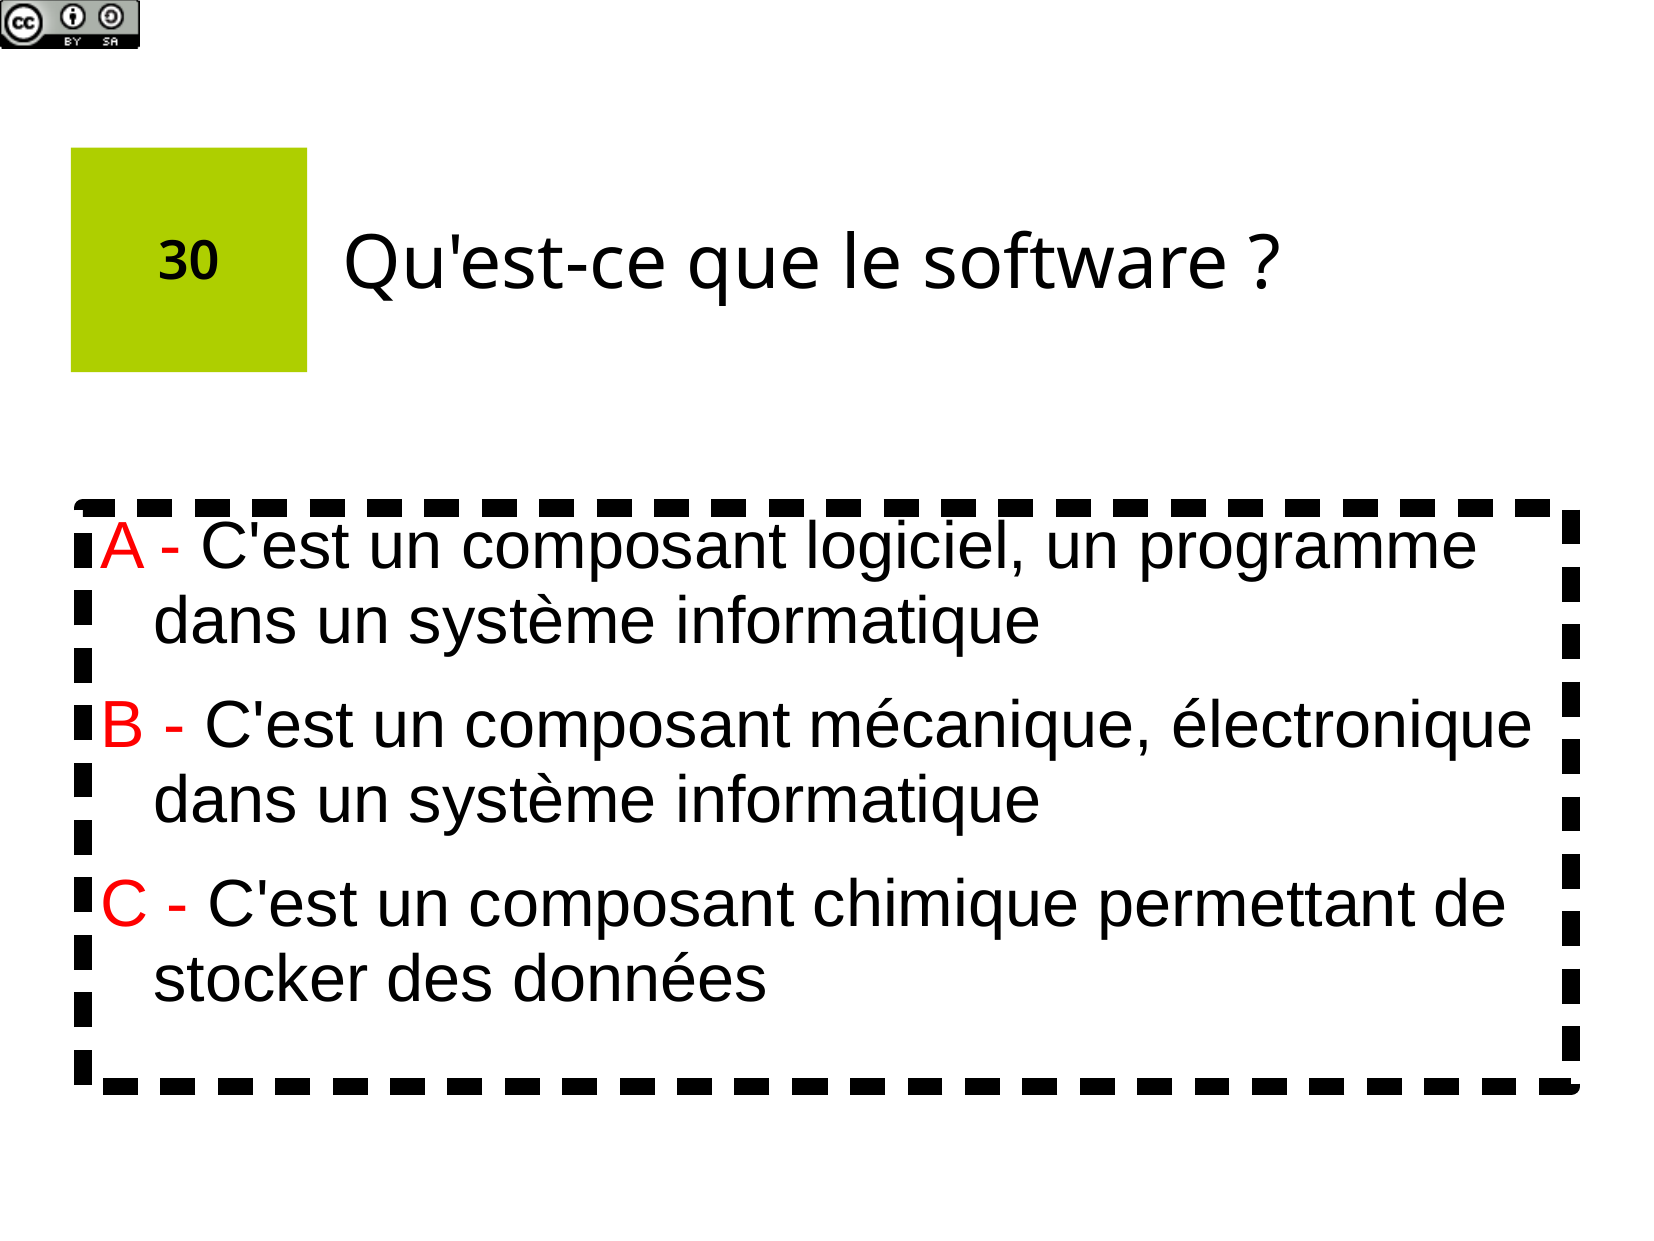

# Qu'est-ce que le software ?
30
C'est un composant logiciel, un programme dans un système informatique
C'est un composant mécanique, électronique dans un système informatique
C'est un composant chimique permettant de stocker des données